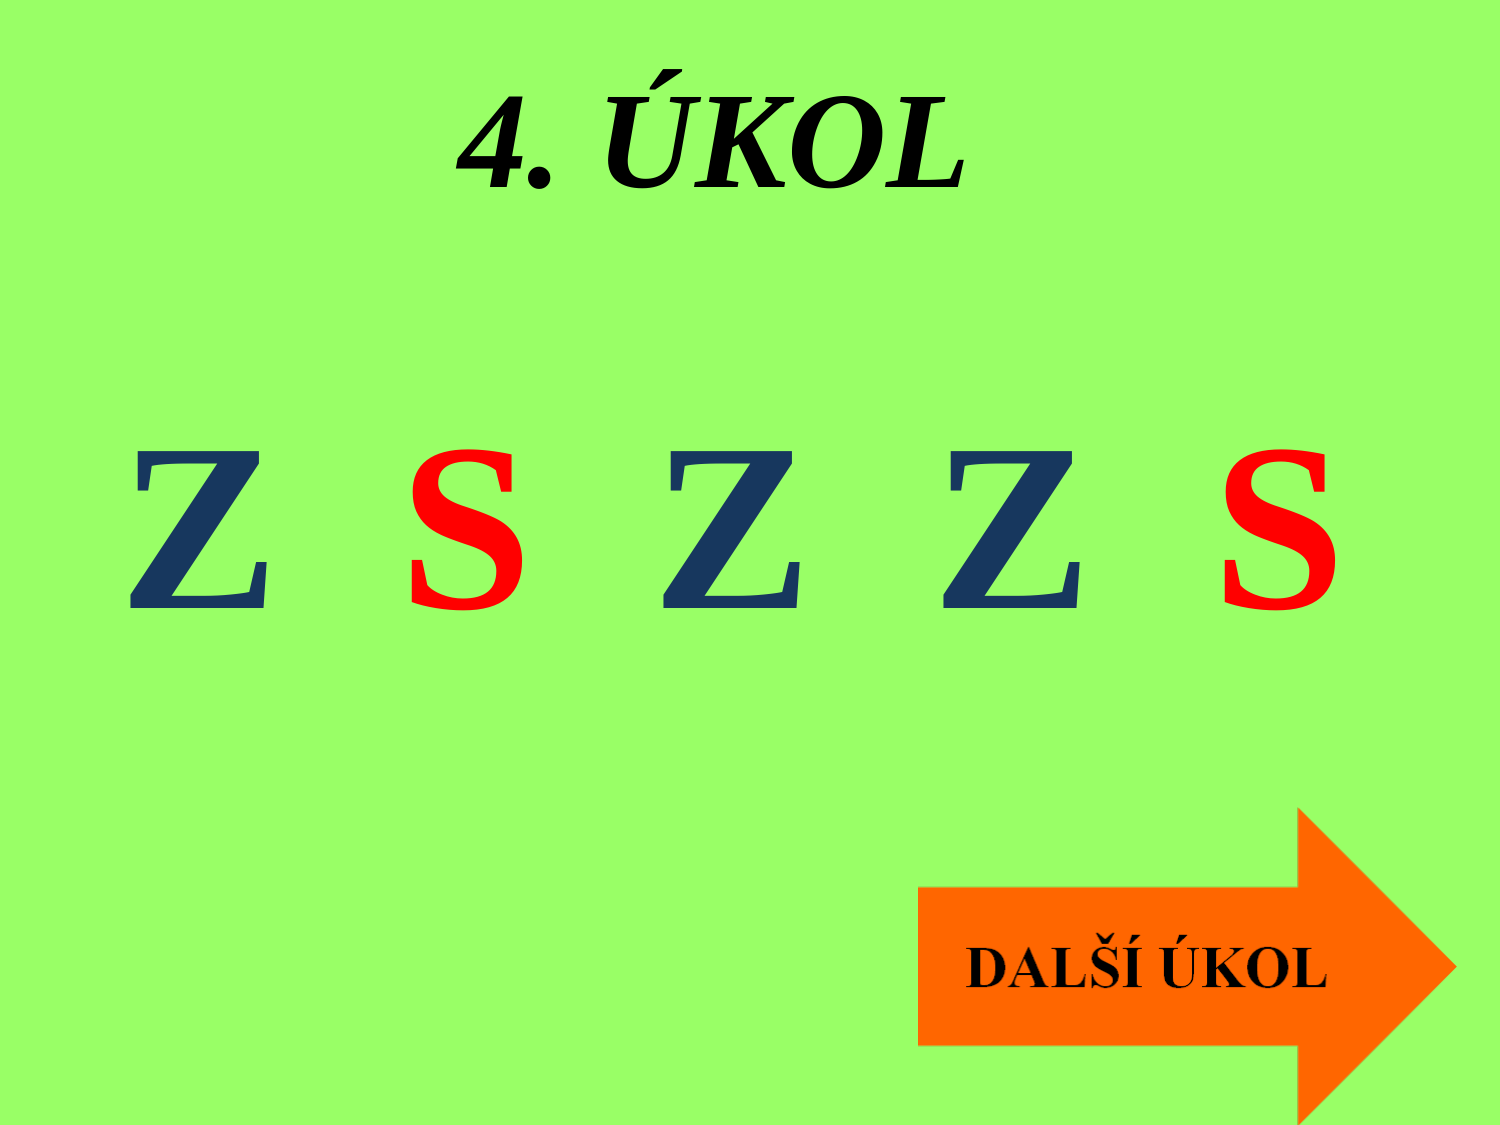

4. ÚKOL
Z S Z Z S